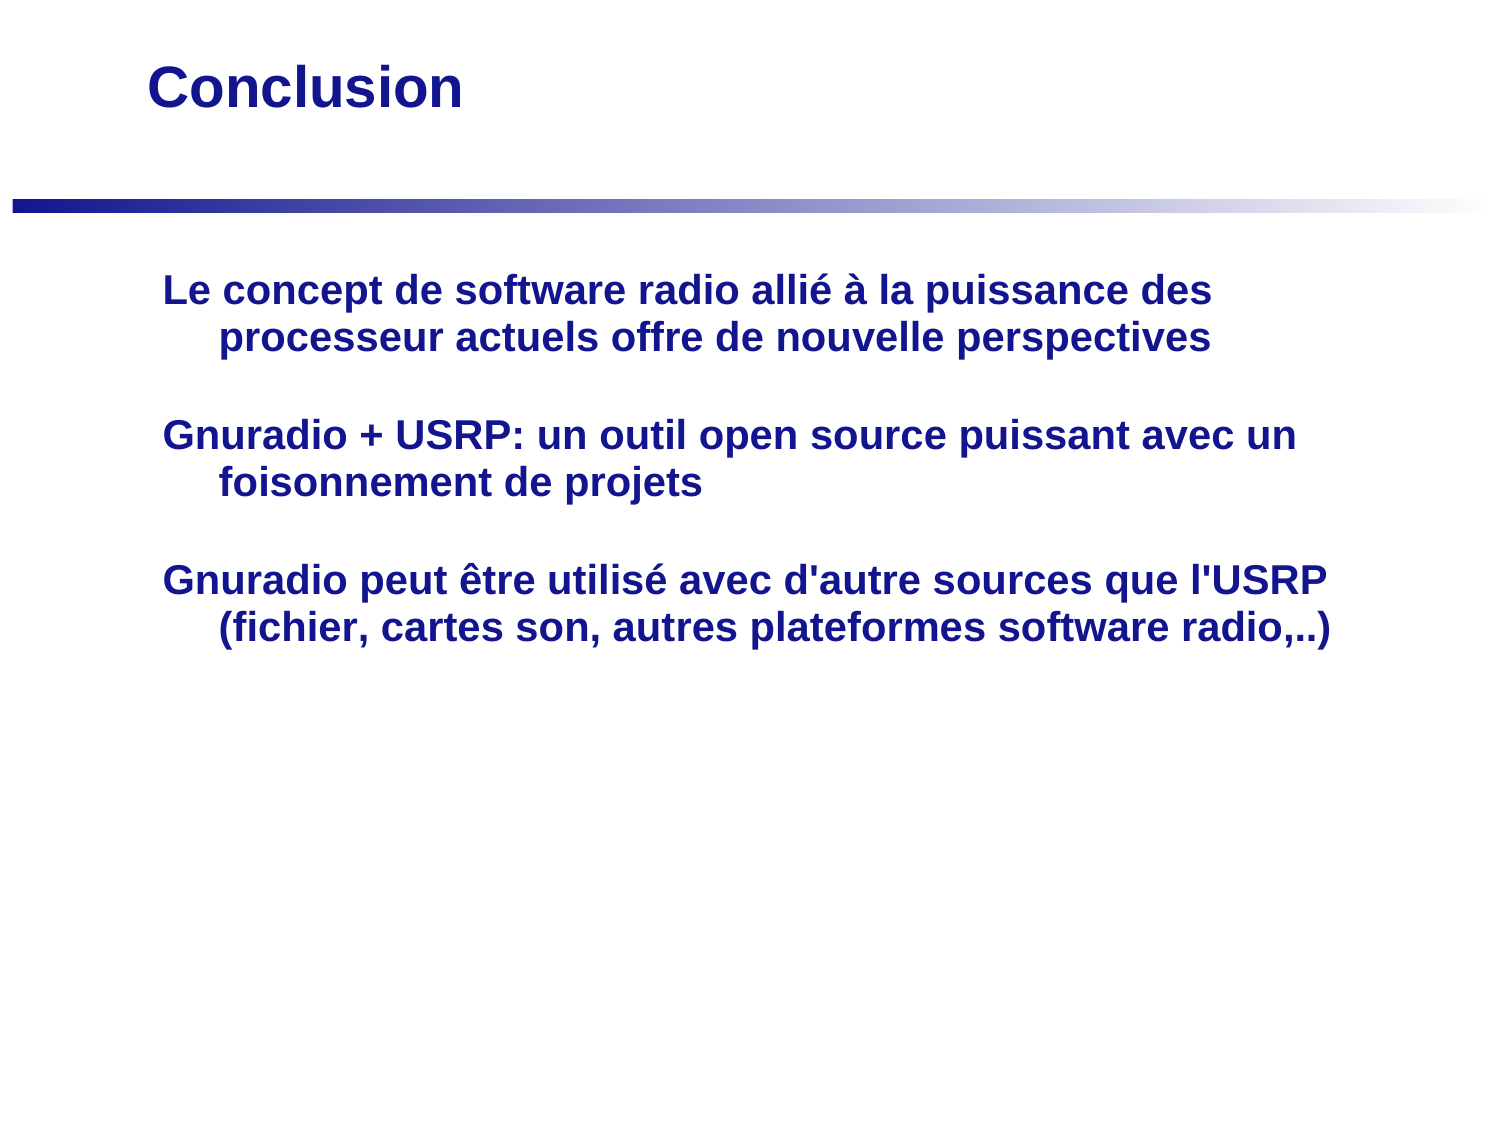

# Conclusion
Le concept de software radio allié à la puissance des processeur actuels offre de nouvelle perspectives
Gnuradio + USRP: un outil open source puissant avec un foisonnement de projets
Gnuradio peut être utilisé avec d'autre sources que l'USRP (fichier, cartes son, autres plateformes software radio,..)